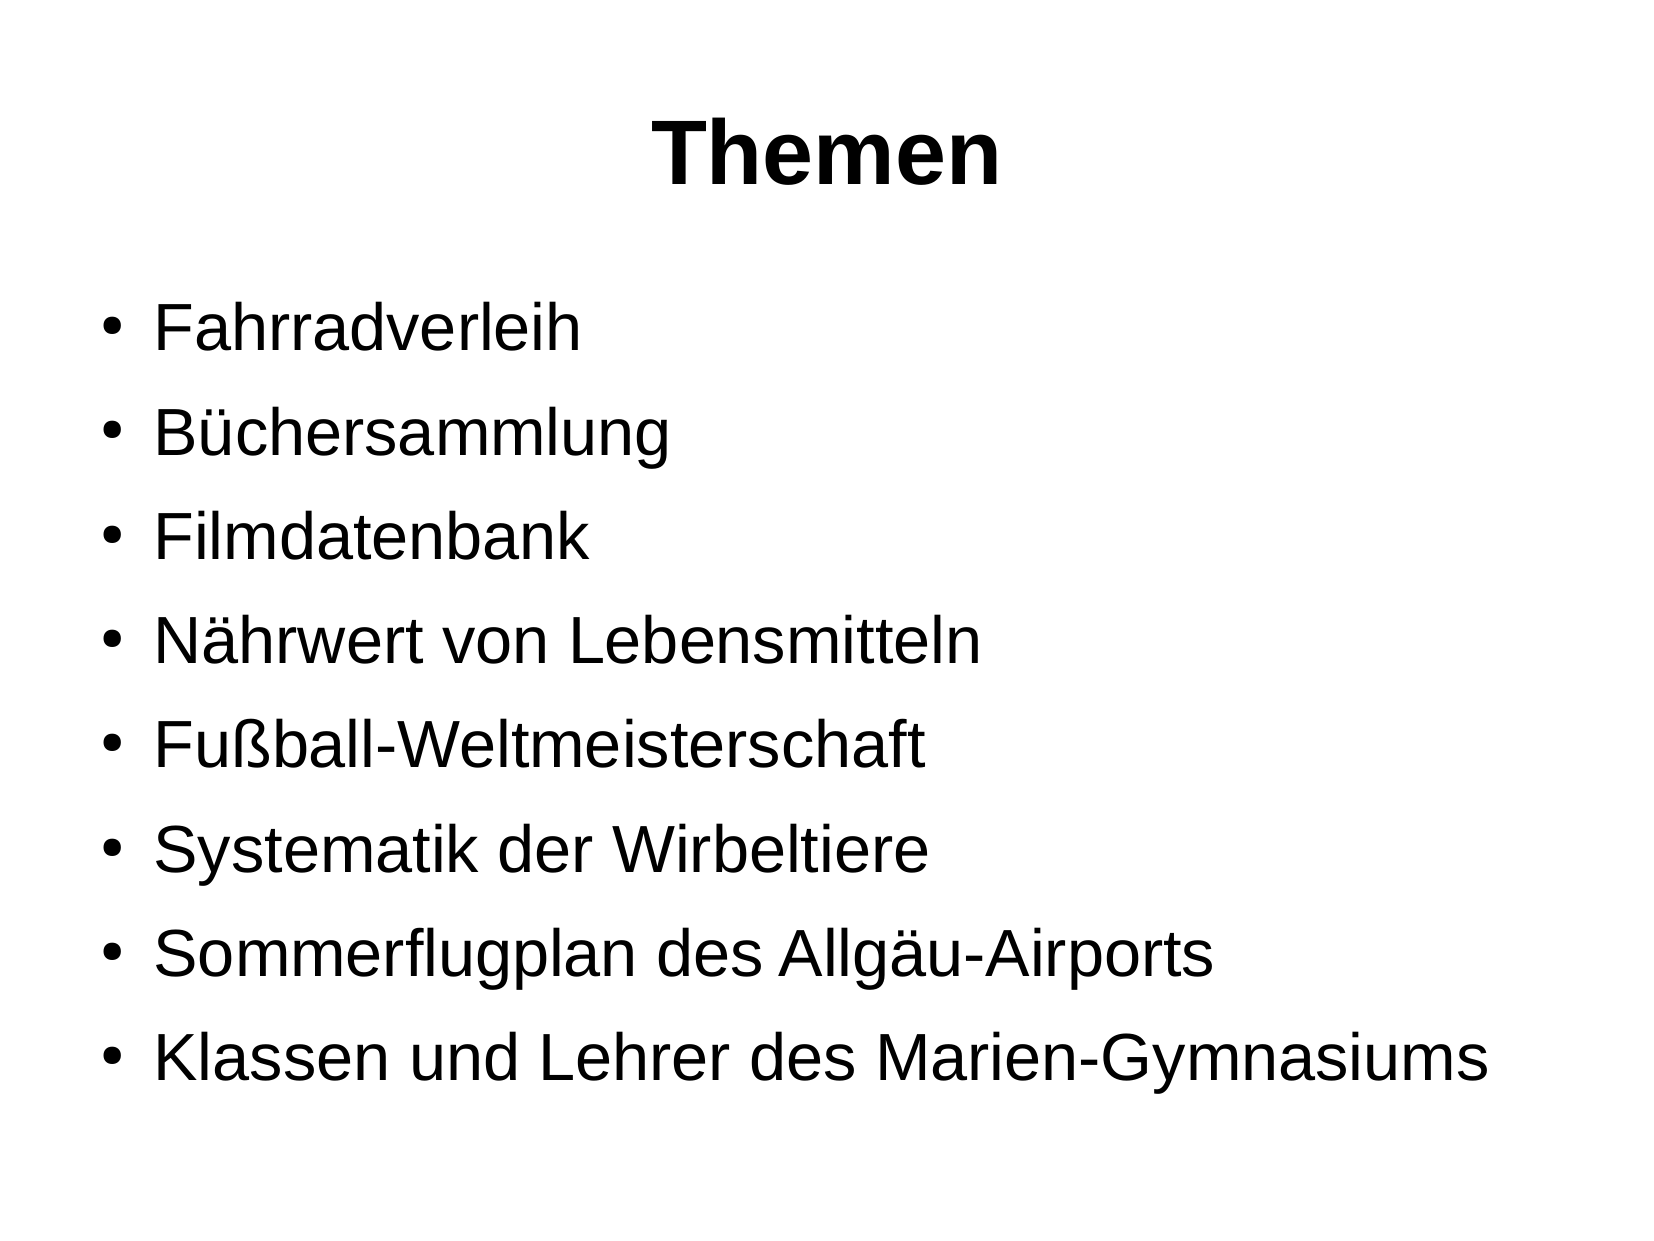

# Themen
Fahrradverleih
Büchersammlung
Filmdatenbank
Nährwert von Lebensmitteln
Fußball-Weltmeisterschaft
Systematik der Wirbeltiere
Sommerflugplan des Allgäu-Airports
Klassen und Lehrer des Marien-Gymnasiums